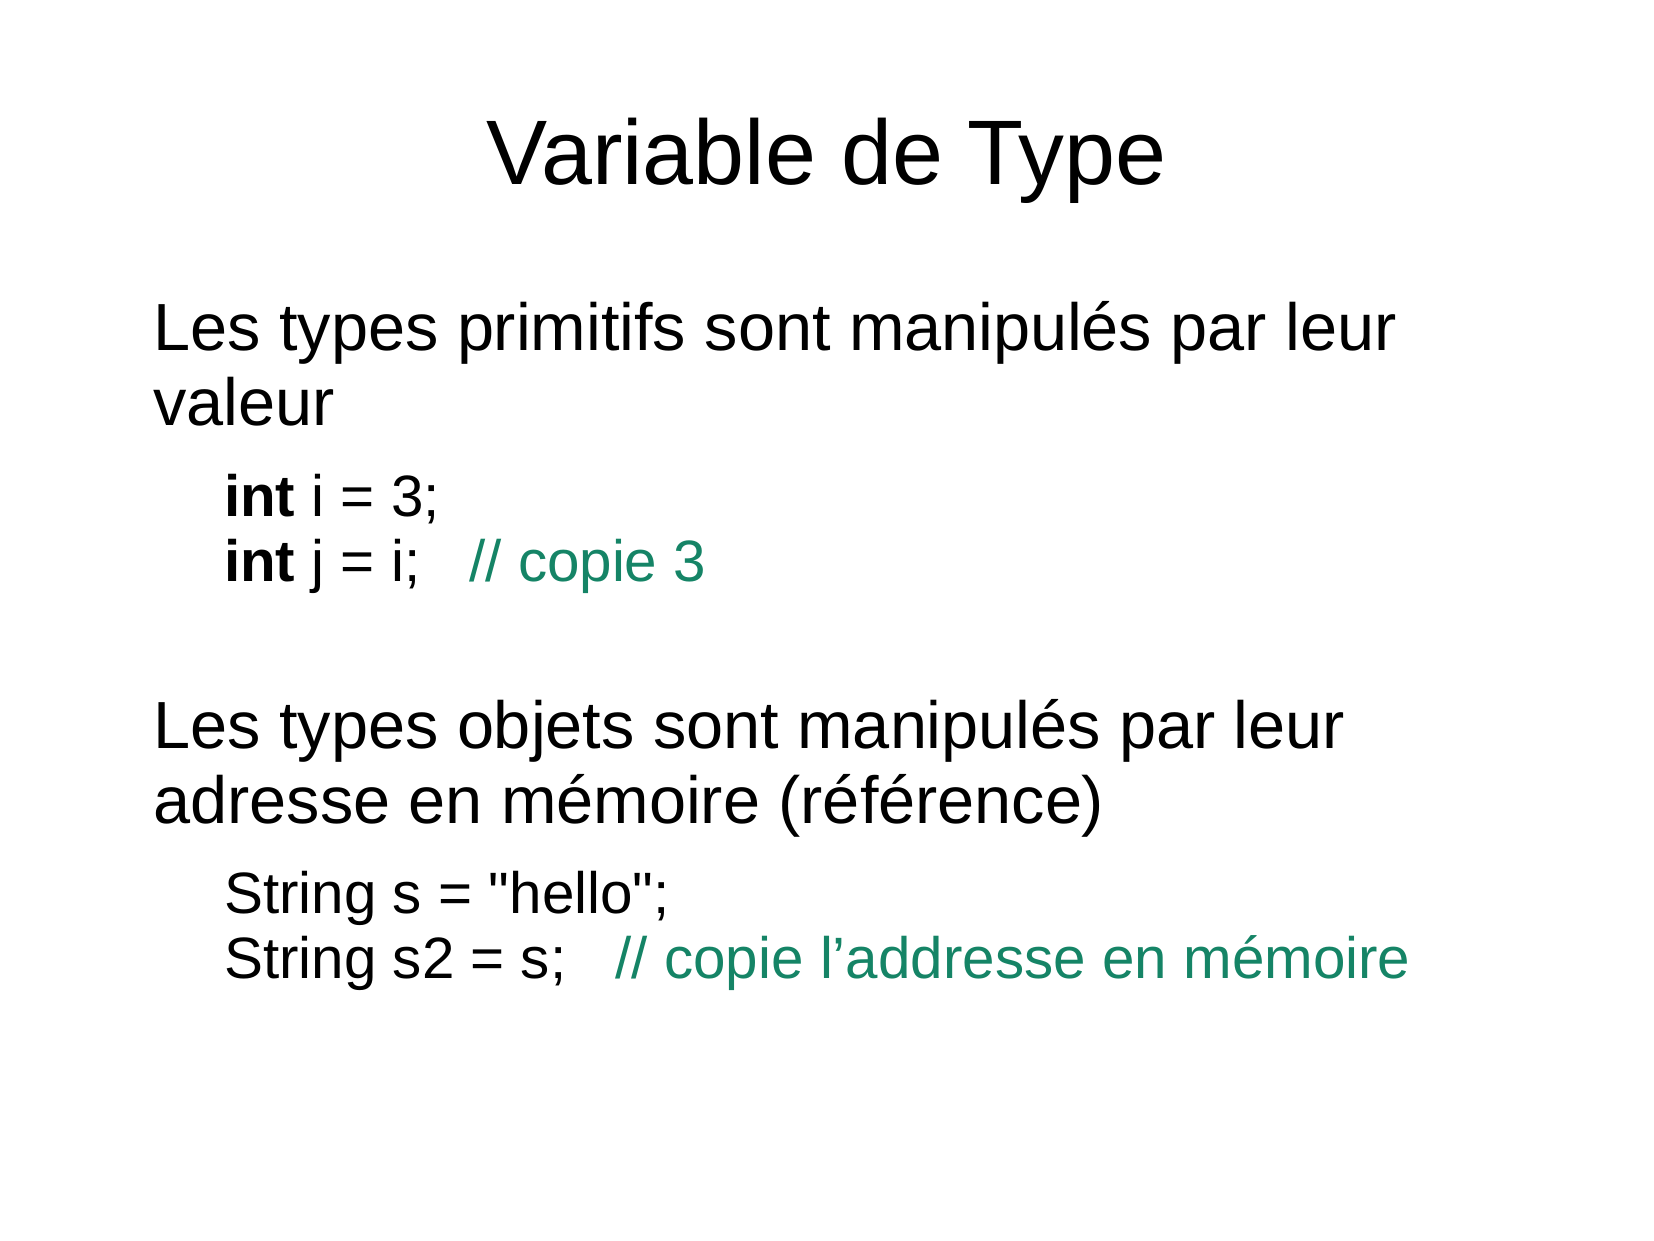

# Variable de Type
Les types primitifs sont manipulés par leur valeur
int i = 3;
int j = i; // copie 3
Les types objets sont manipulés par leur adresse en mémoire (référence)
String s = "hello";
String s2 = s; // copie l’addresse en mémoire